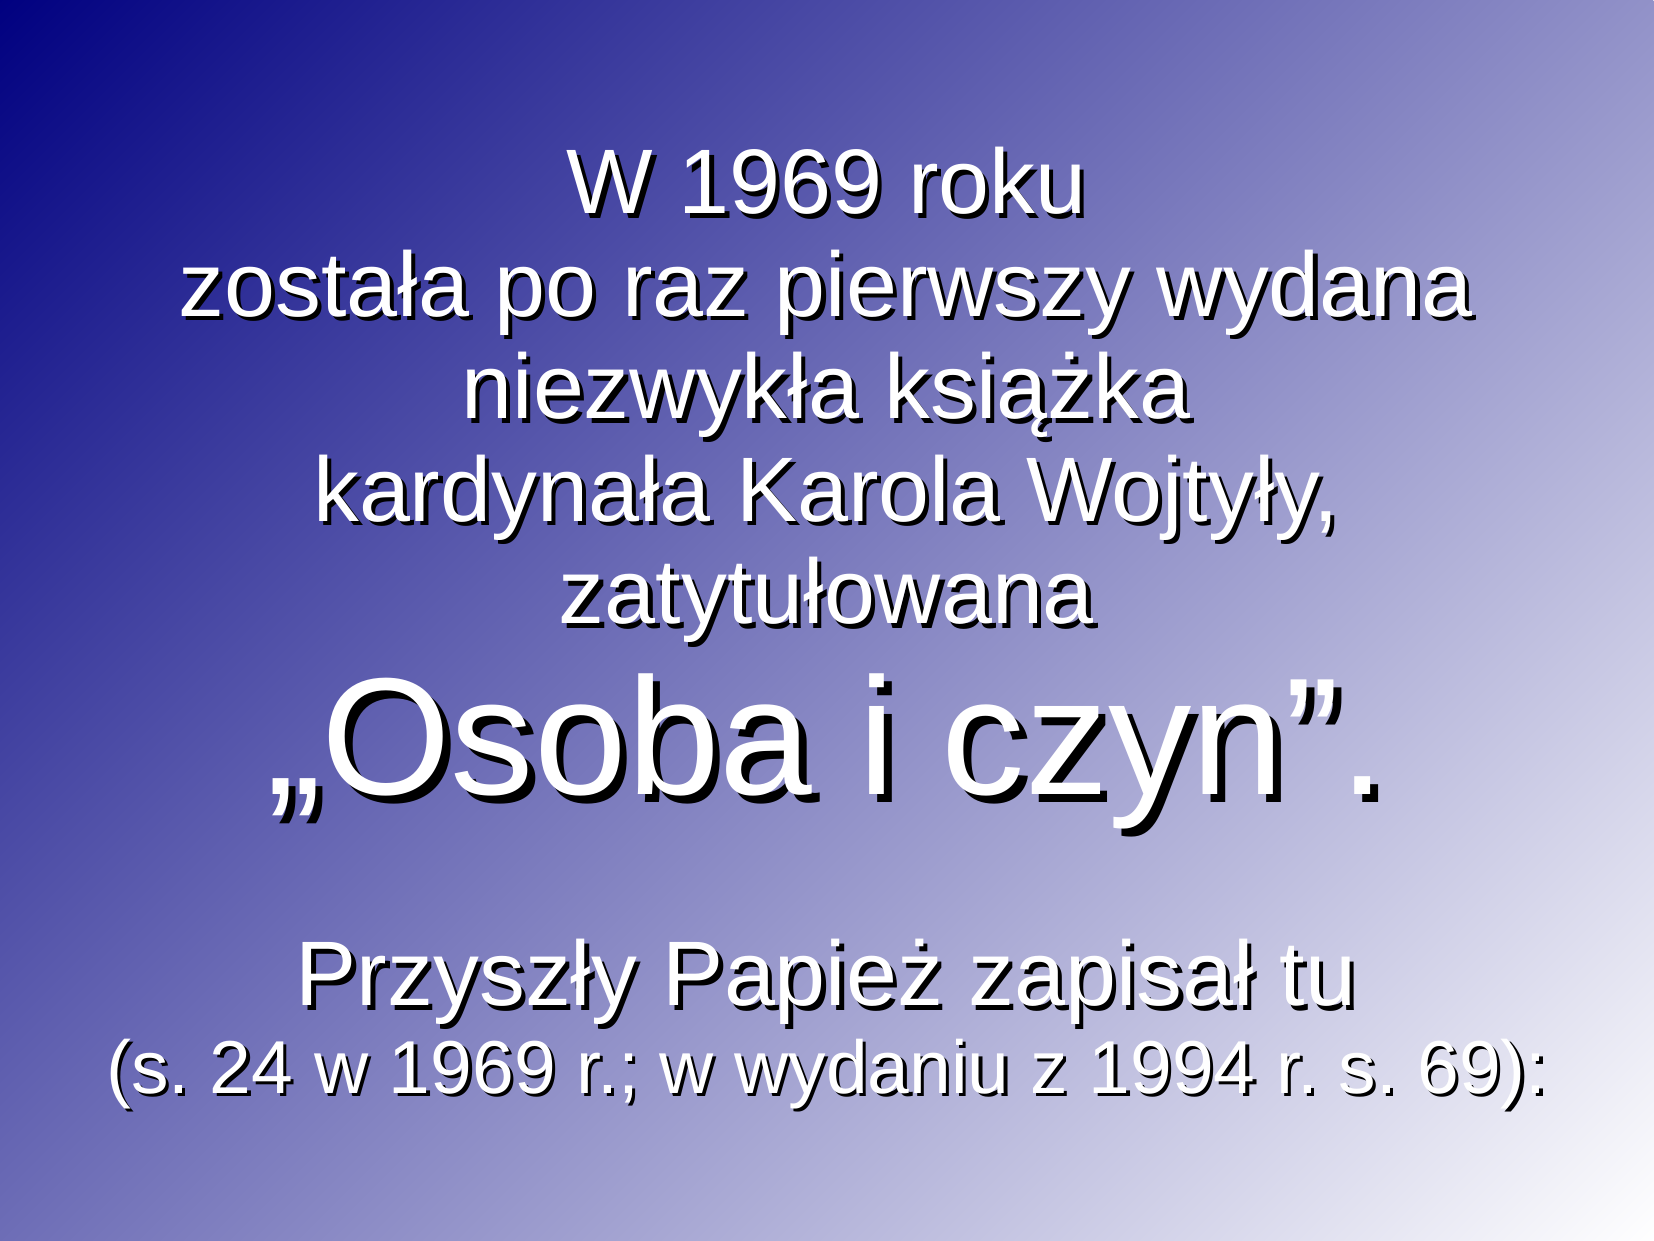

# W 1969 roku
została po raz pierwszy wydana niezwykła książka
kardynała Karola Wojtyły, zatytułowana
„Osoba i czyn”.
Przyszły Papież zapisał tu
(s. 24 w 1969 r.; w wydaniu z 1994 r. s. 69):